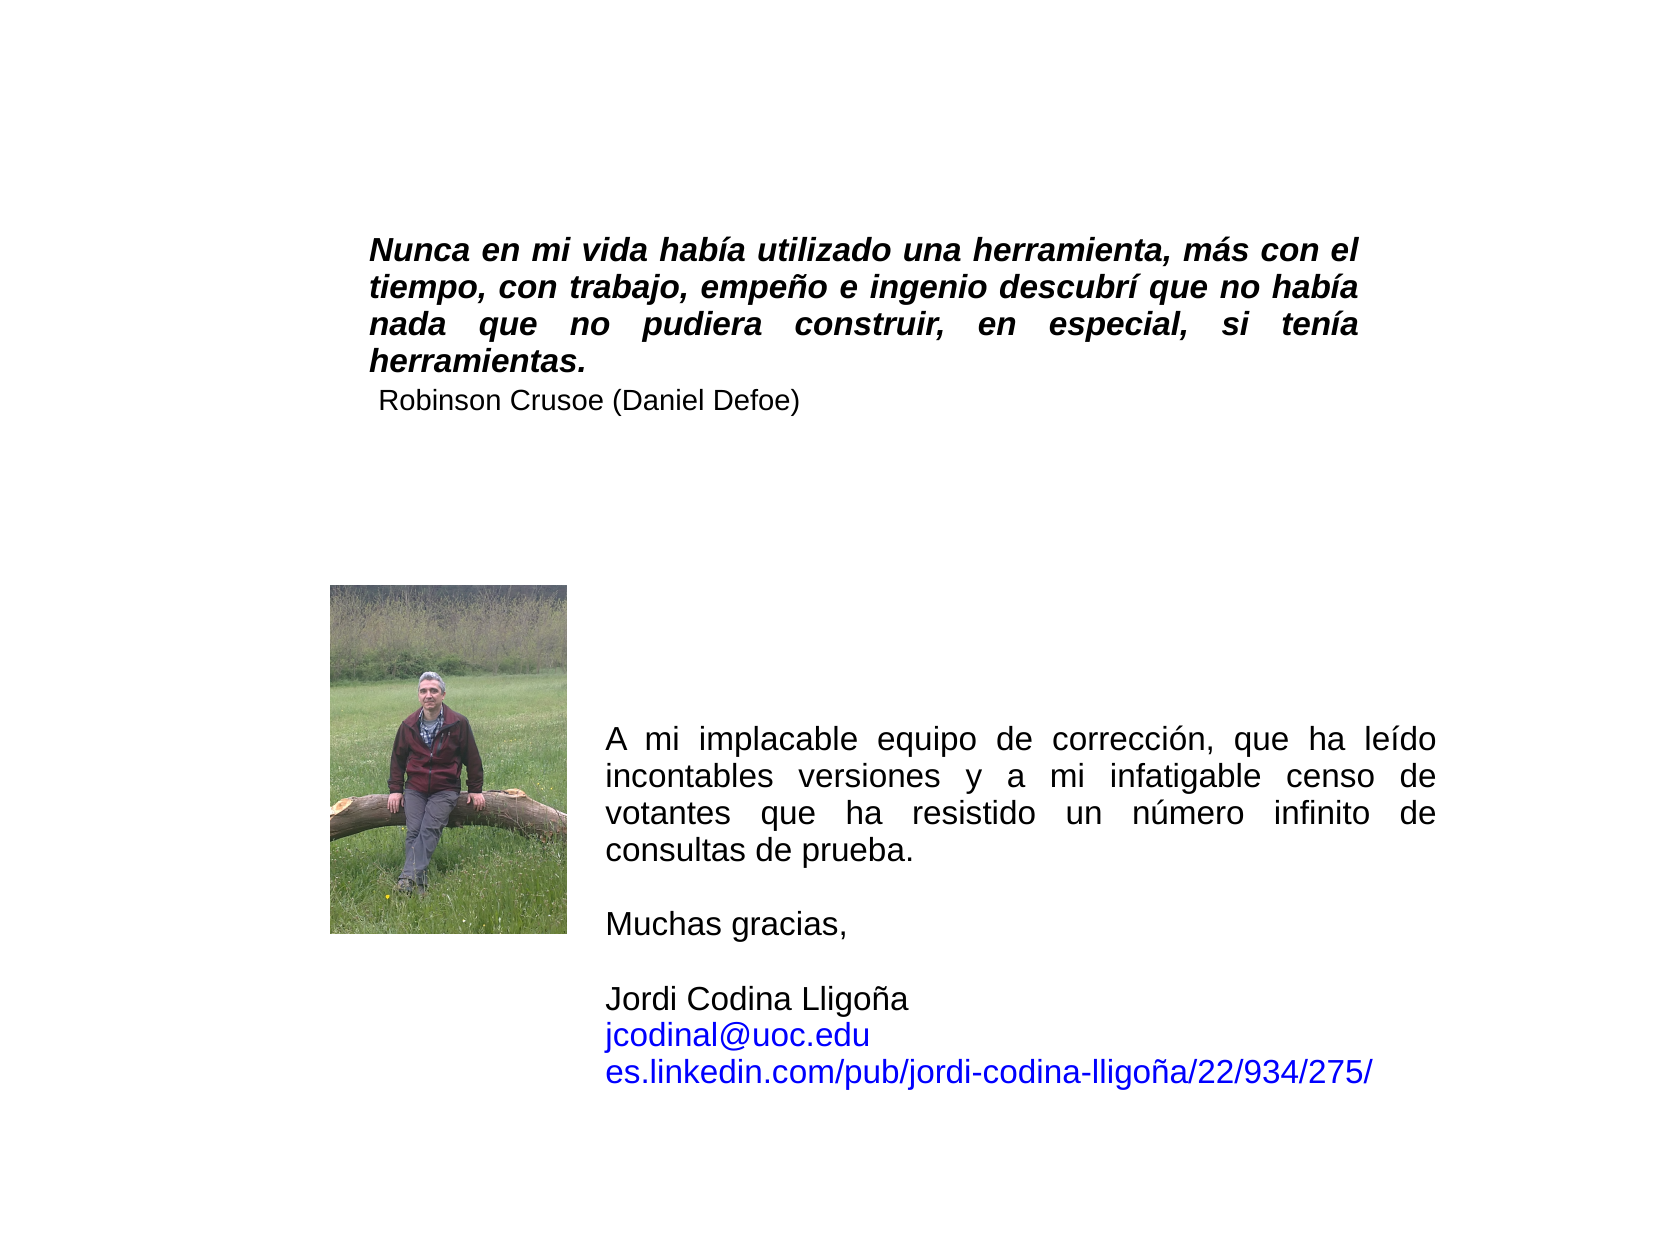

Nunca en mi vida había utilizado una herramienta, más con el tiempo, con trabajo, empeño e ingenio descubrí que no había nada que no pudiera construir, en especial, si tenía herramientas.
 Robinson Crusoe (Daniel Defoe)
A mi implacable equipo de corrección, que ha leído incontables versiones y a mi infatigable censo de votantes que ha resistido un número infinito de consultas de prueba.
Muchas gracias,
Jordi Codina Lligoña
jcodinal@uoc.edu
es.linkedin.com/pub/jordi-codina-lligoña/22/934/275/